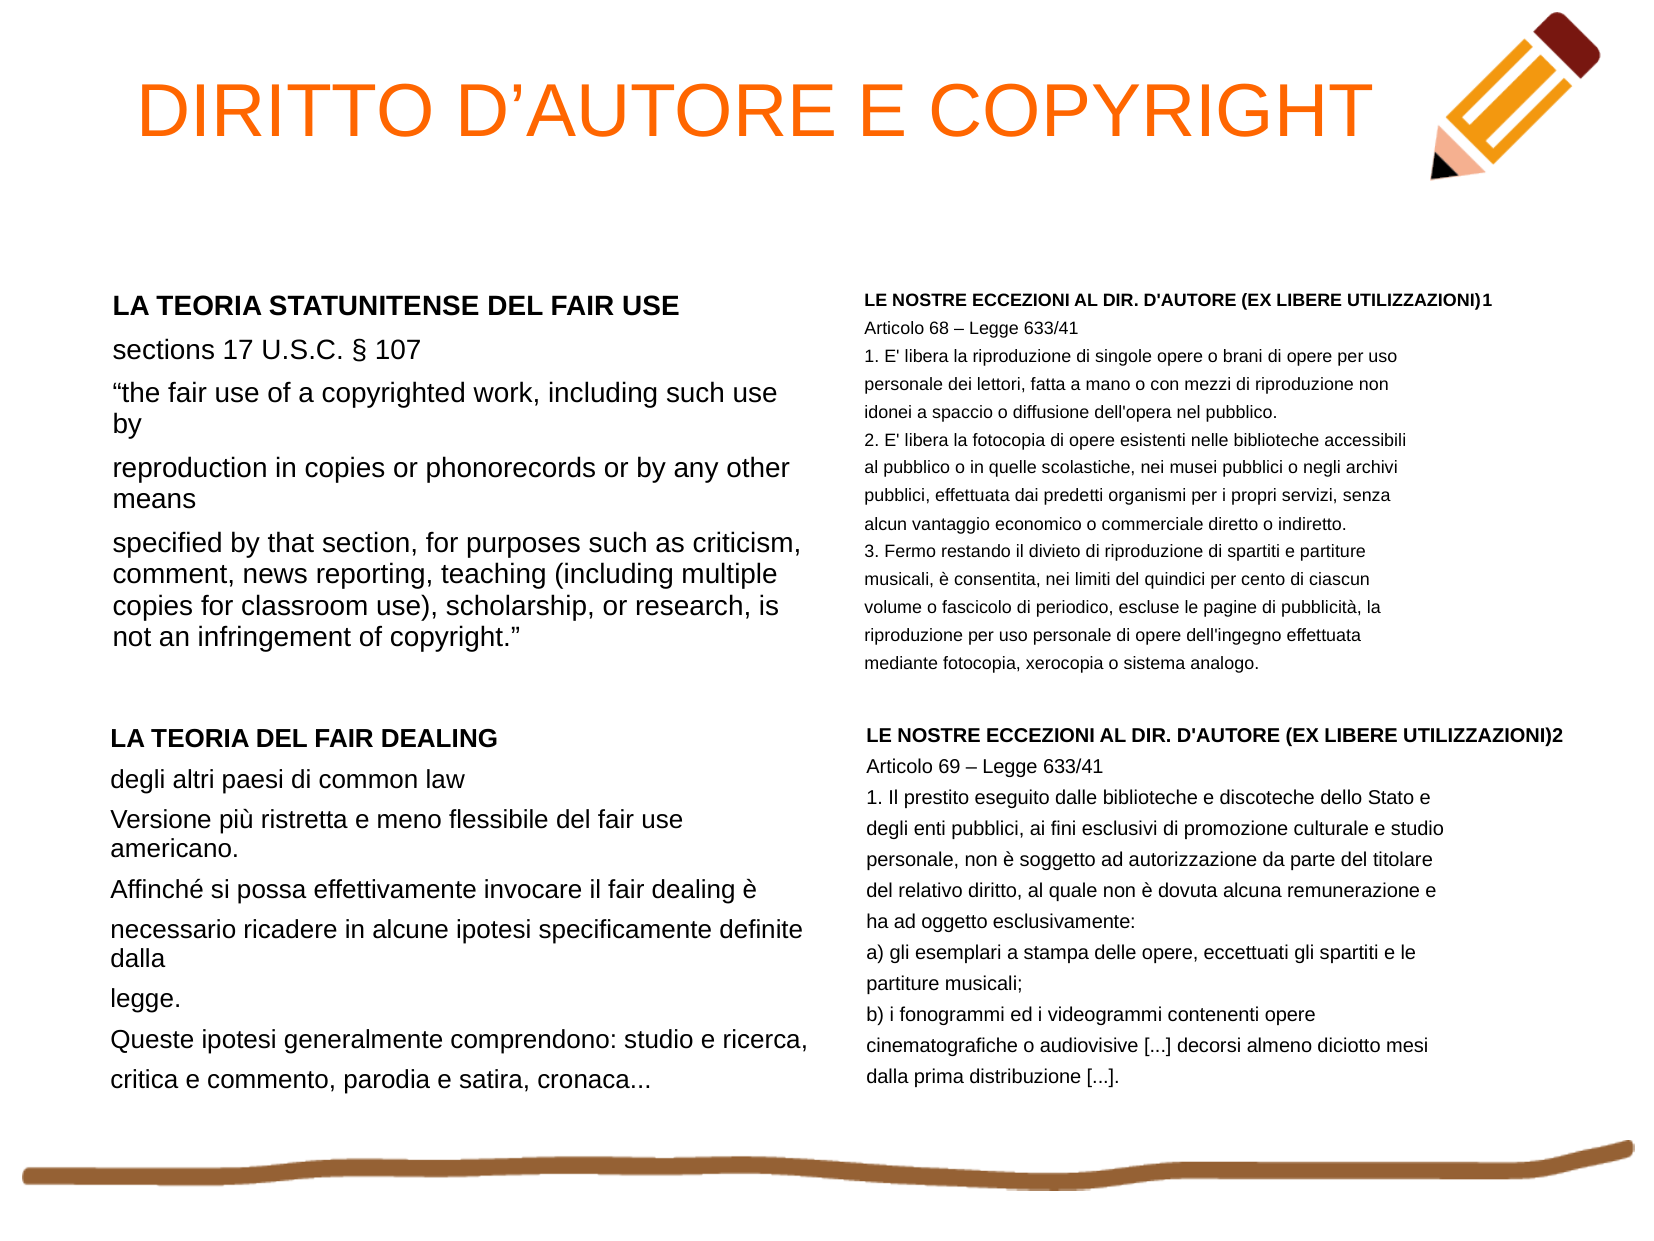

# DIRITTO D’AUTORE E COPYRIGHT
LA TEORIA STATUNITENSE DEL FAIR USE
sections 17 U.S.C. § 107
“the fair use of a copyrighted work, including such use by
reproduction in copies or phonorecords or by any other means
specified by that section, for purposes such as criticism, comment, news reporting, teaching (including multiple copies for classroom use), scholarship, or research, is not an infringement of copyright.”
LE NOSTRE ECCEZIONI AL DIR. D'AUTORE (EX LIBERE UTILIZZAZIONI)­1
Articolo 68 – Legge 633/41
1. E' libera la riproduzione di singole opere o brani di opere per uso
personale dei lettori, fatta a mano o con mezzi di riproduzione non
idonei a spaccio o diffusione dell'opera nel pubblico.
2. E' libera la fotocopia di opere esistenti nelle biblioteche accessibili
al pubblico o in quelle scolastiche, nei musei pubblici o negli archivi
pubblici, effettuata dai predetti organismi per i propri servizi, senza
alcun vantaggio economico o commerciale diretto o indiretto.
3. Fermo restando il divieto di riproduzione di spartiti e partiture
musicali, è consentita, nei limiti del quindici per cento di ciascun
volume o fascicolo di periodico, escluse le pagine di pubblicità, la
riproduzione per uso personale di opere dell'ingegno effettuata
mediante fotocopia, xerocopia o sistema analogo.
LA TEORIA DEL FAIR DEALING
degli altri paesi di common law
Versione più ristretta e meno flessibile del fair use americano.
Affinché si possa effettivamente invocare il fair dealing è
necessario ricadere in alcune ipotesi specificamente definite dalla
legge.
Queste ipotesi generalmente comprendono: studio e ricerca,
critica e commento, parodia e satira, cronaca...
LE NOSTRE ECCEZIONI AL DIR. D'AUTORE (EX LIBERE UTILIZZAZIONI)­2
Articolo 69 – Legge 633/41
1. Il prestito eseguito dalle biblioteche e discoteche dello Stato e
degli enti pubblici, ai fini esclusivi di promozione culturale e studio
personale, non è soggetto ad autorizzazione da parte del titolare
del relativo diritto, al quale non è dovuta alcuna remunerazione e
ha ad oggetto esclusivamente:
a) gli esemplari a stampa delle opere, eccettuati gli spartiti e le
partiture musicali;
b) i fonogrammi ed i videogrammi contenenti opere
cinematografiche o audiovisive [...] decorsi almeno diciotto mesi
dalla prima distribuzione [...].